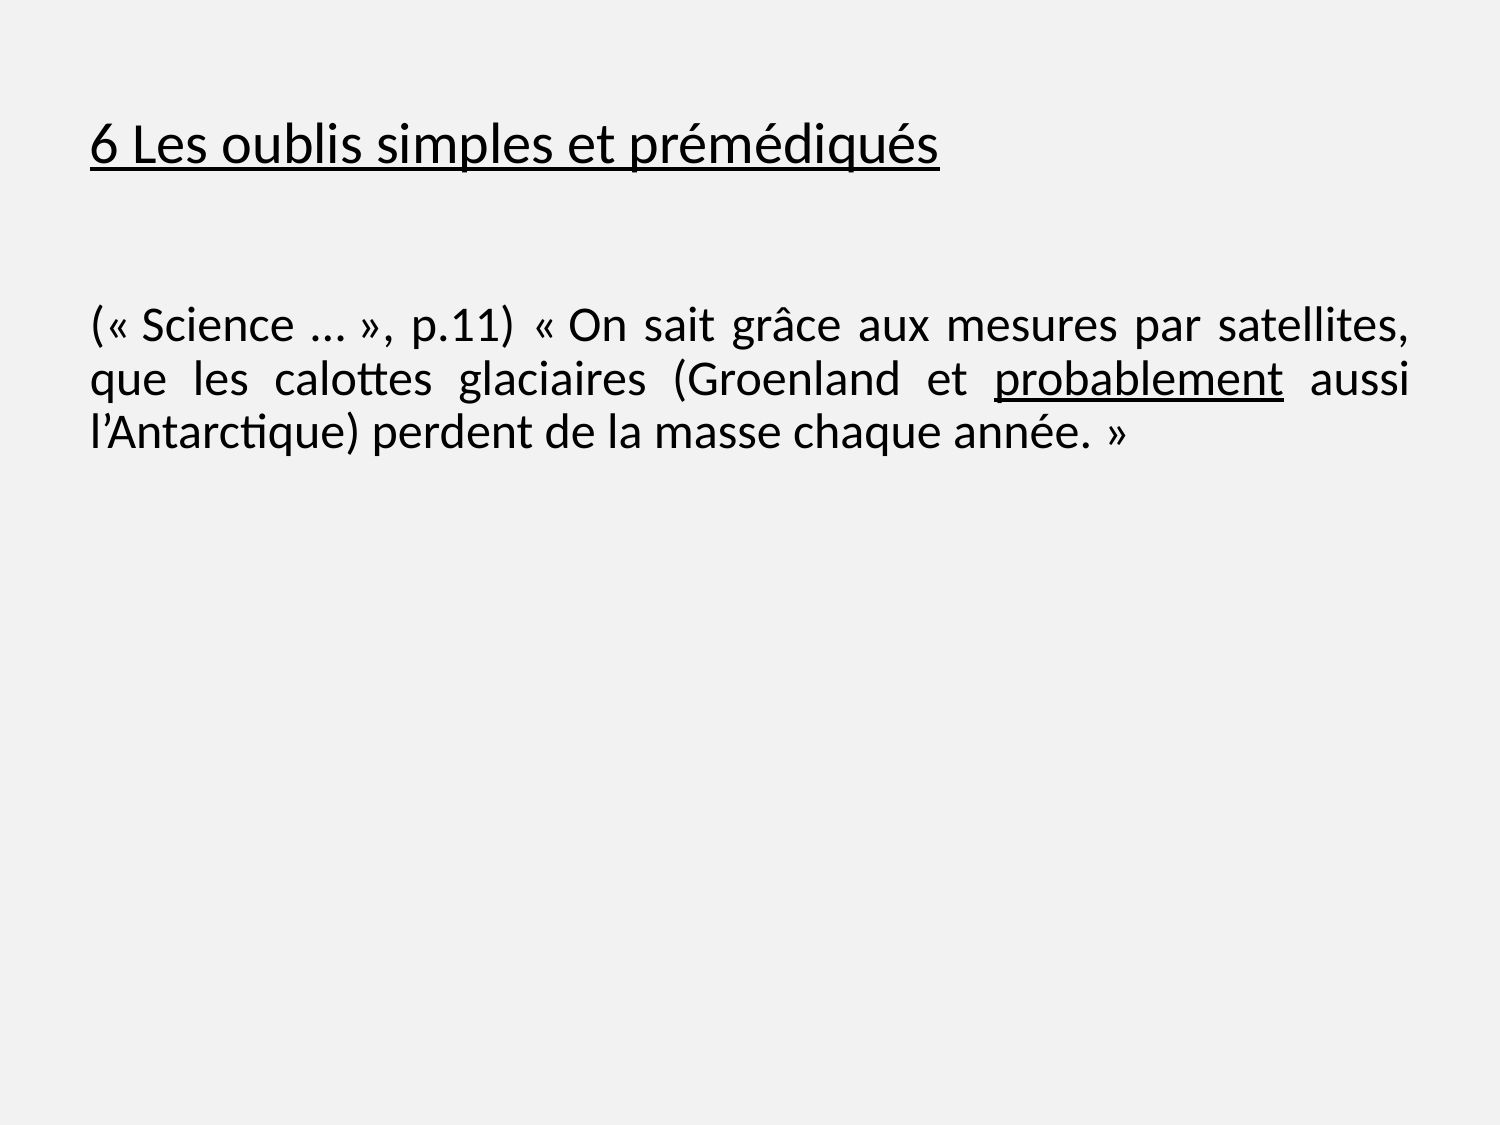

# 6 Les oublis simples et prémédiqués
(« Science … », p.11) « On sait grâce aux mesures par satellites, que les calottes glaciaires (Groenland et probablement aussi l’Antarctique) perdent de la masse chaque année. »